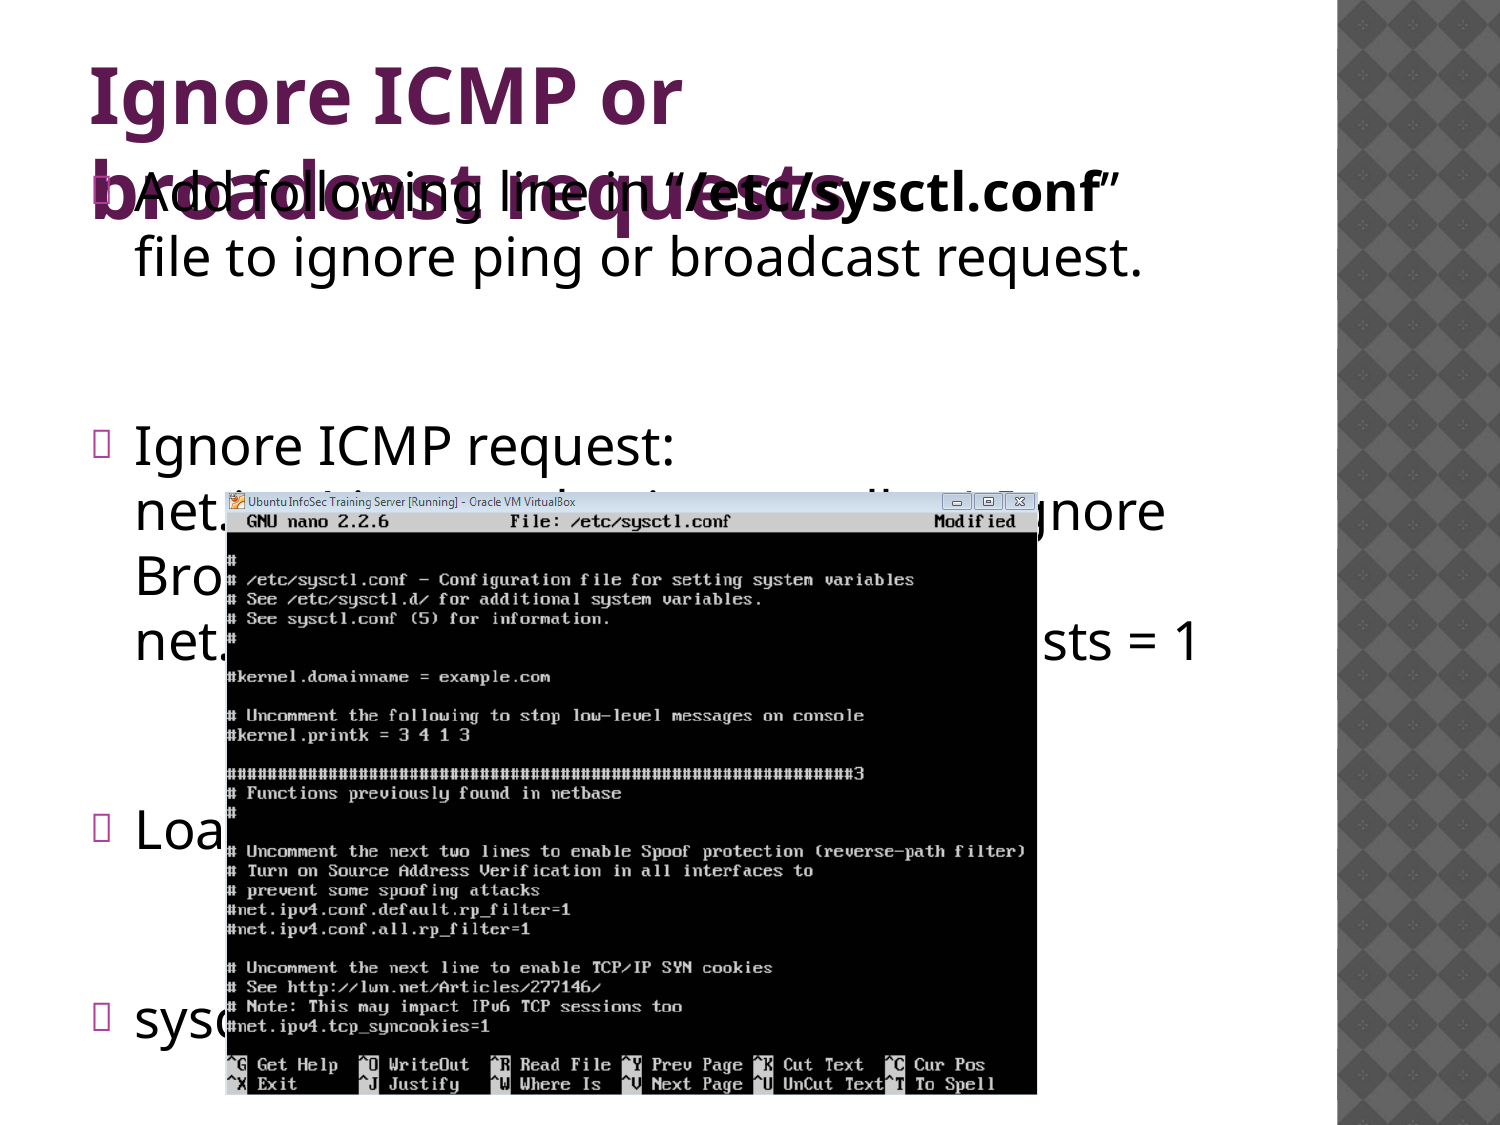

# Ignore ICMP or broadcast requests
Add following line in “/etc/sysctl.conf” file to ignore ping or broadcast request.
Ignore ICMP request: net.ipv4.icmp_echo_ignore_all = 1 Ignore Broadcast request: net.ipv4.icmp_echo_ignore_broadcasts = 1
Load the new settings or changes:
sysctl -p